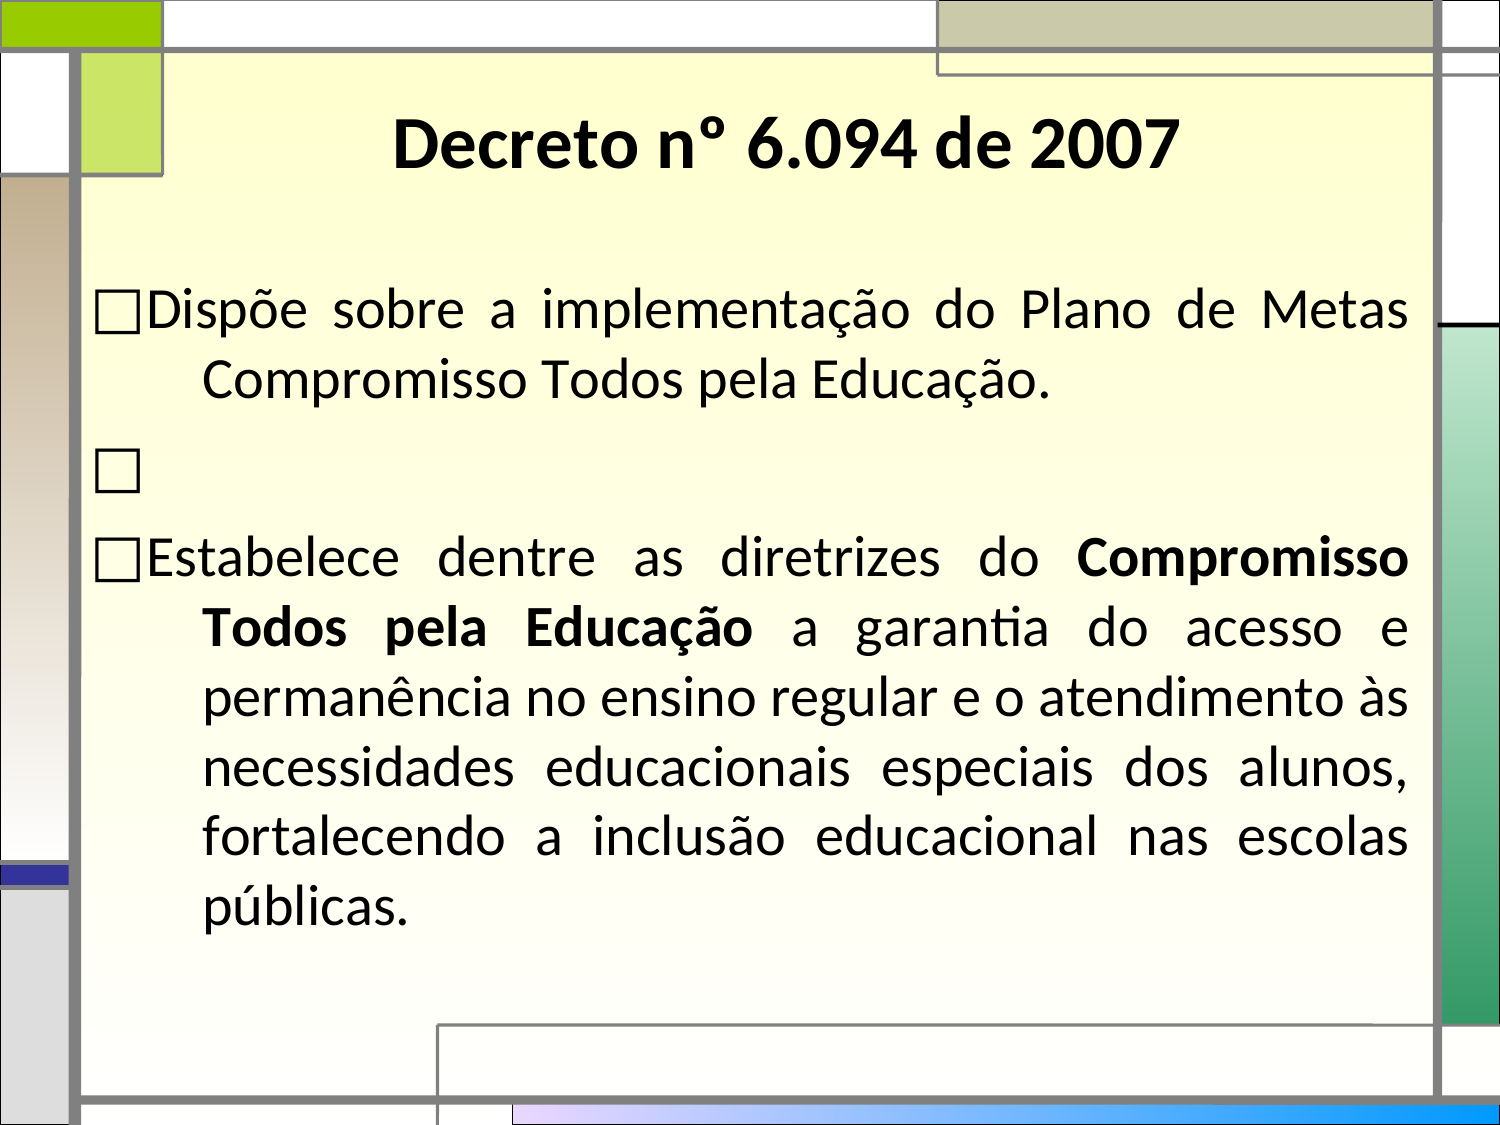

# Decreto nº 6.094 de 2007
Dispõe sobre a implementação do Plano de Metas Compromisso Todos pela Educação.
Estabelece dentre as diretrizes do Compromisso Todos pela Educação a garantia do acesso e permanência no ensino regular e o atendimento às necessidades educacionais especiais dos alunos, fortalecendo a inclusão educacional nas escolas públicas.